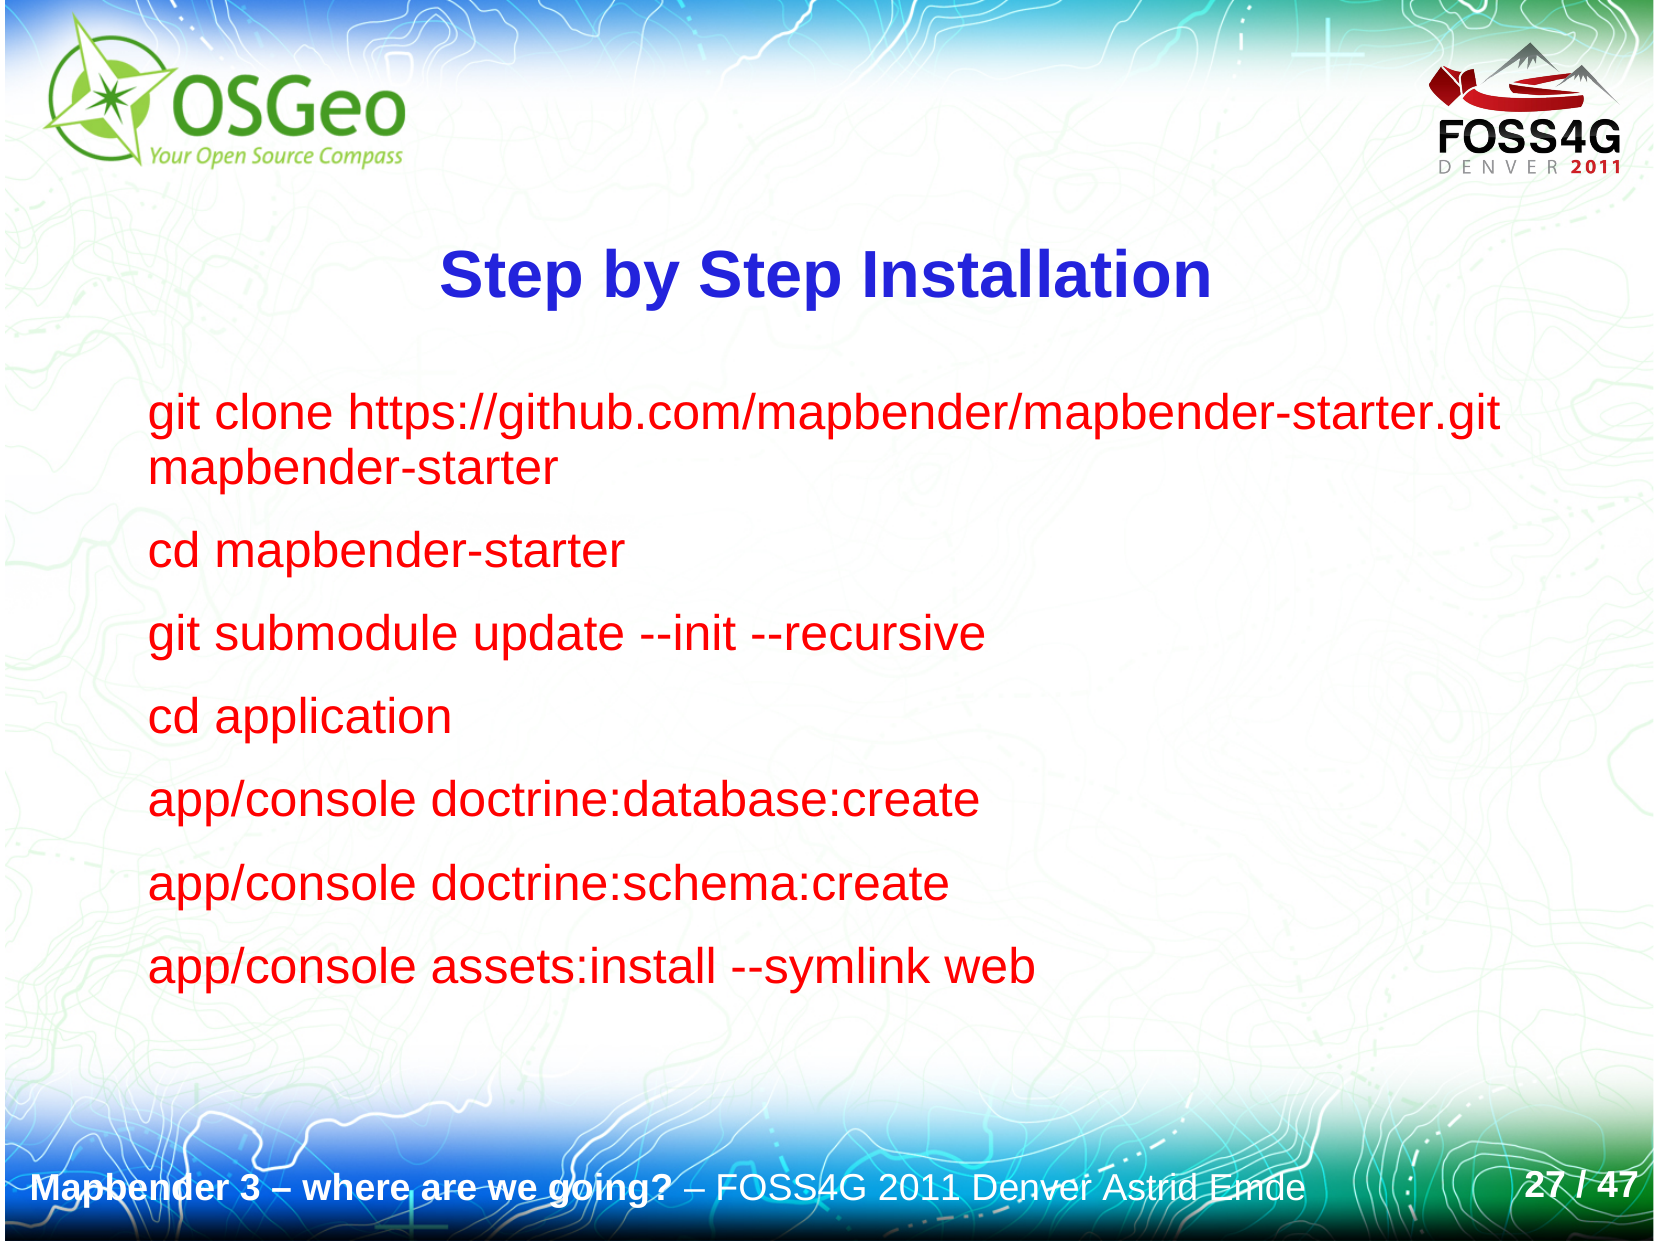

# Step by Step Installation
git clone https://github.com/mapbender/mapbender-starter.git mapbender-starter
cd mapbender-starter
git submodule update --init --recursive
cd application
app/console doctrine:database:create
app/console doctrine:schema:create
app/console assets:install --symlink web